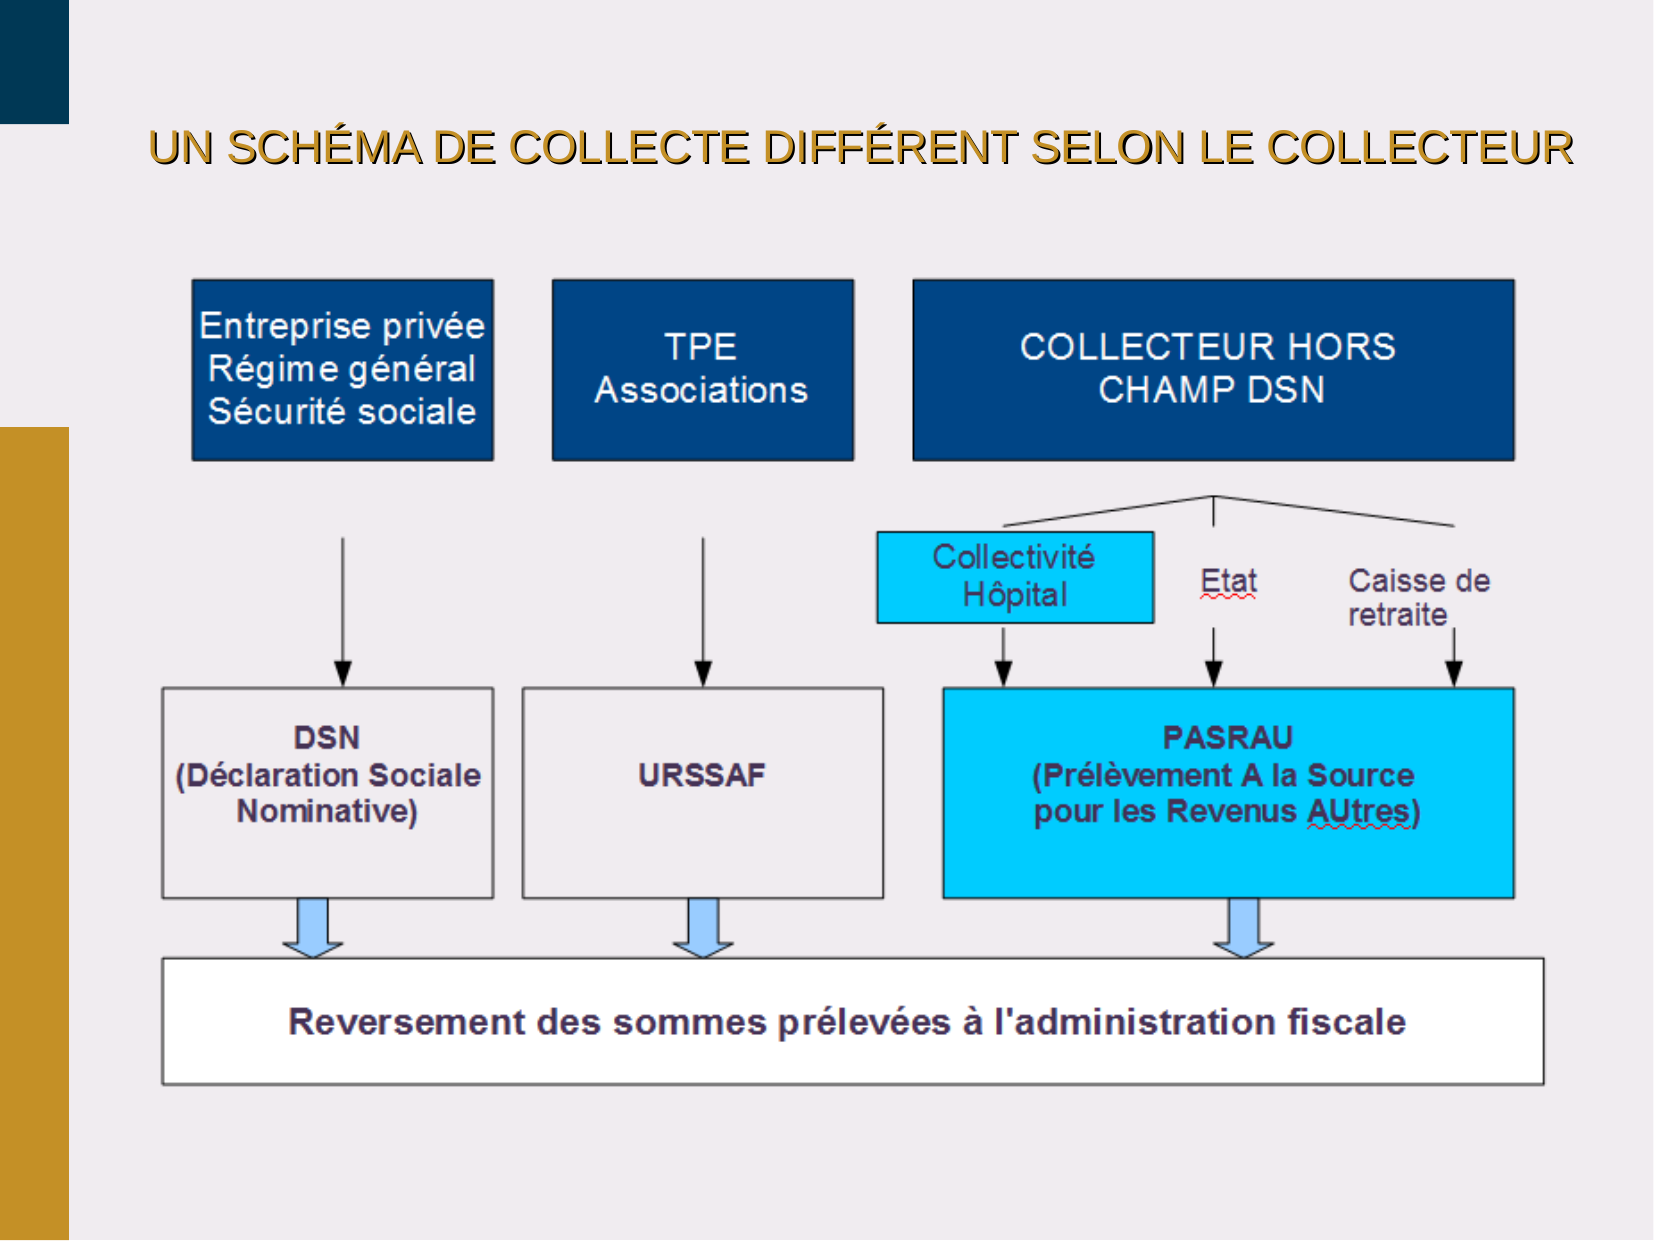

# UN SCHÉMA DE COLLECTE DIFFÉRENT SELON LE COLLECTEUR